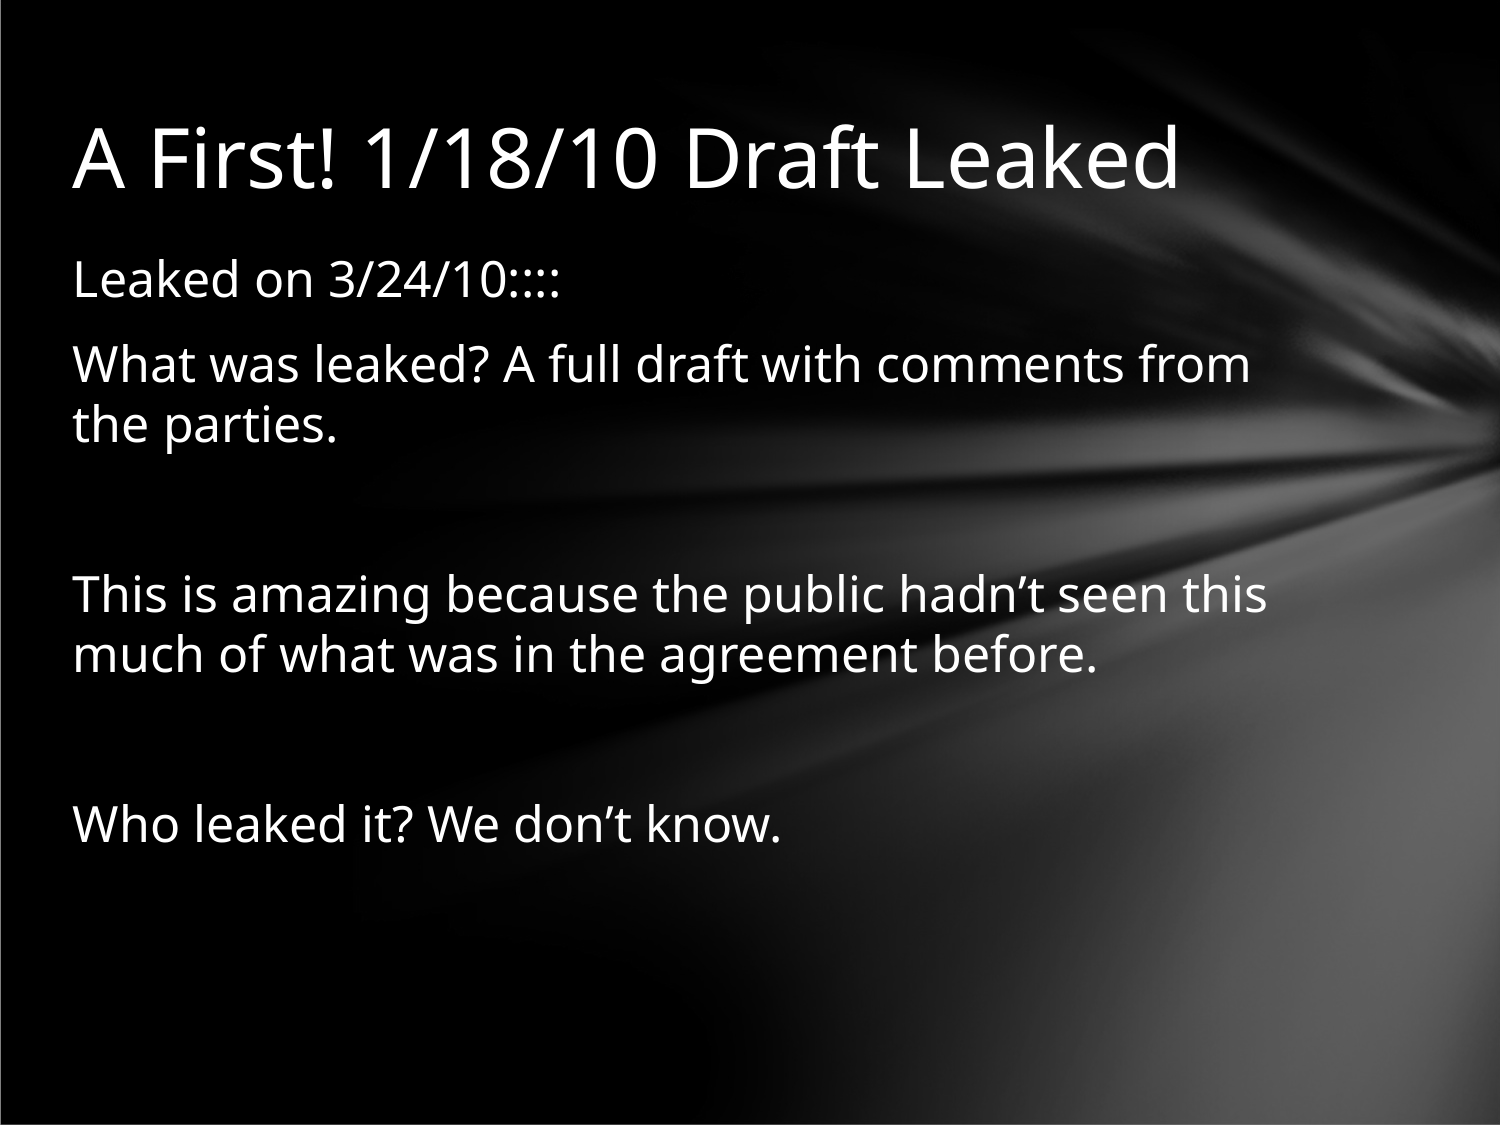

A First! 1/18/10 Draft Leaked
# Leaked on 3/24/10::::
What was leaked? A full draft with comments from the parties.
This is amazing because the public hadn’t seen this much of what was in the agreement before.
Who leaked it? We don’t know.